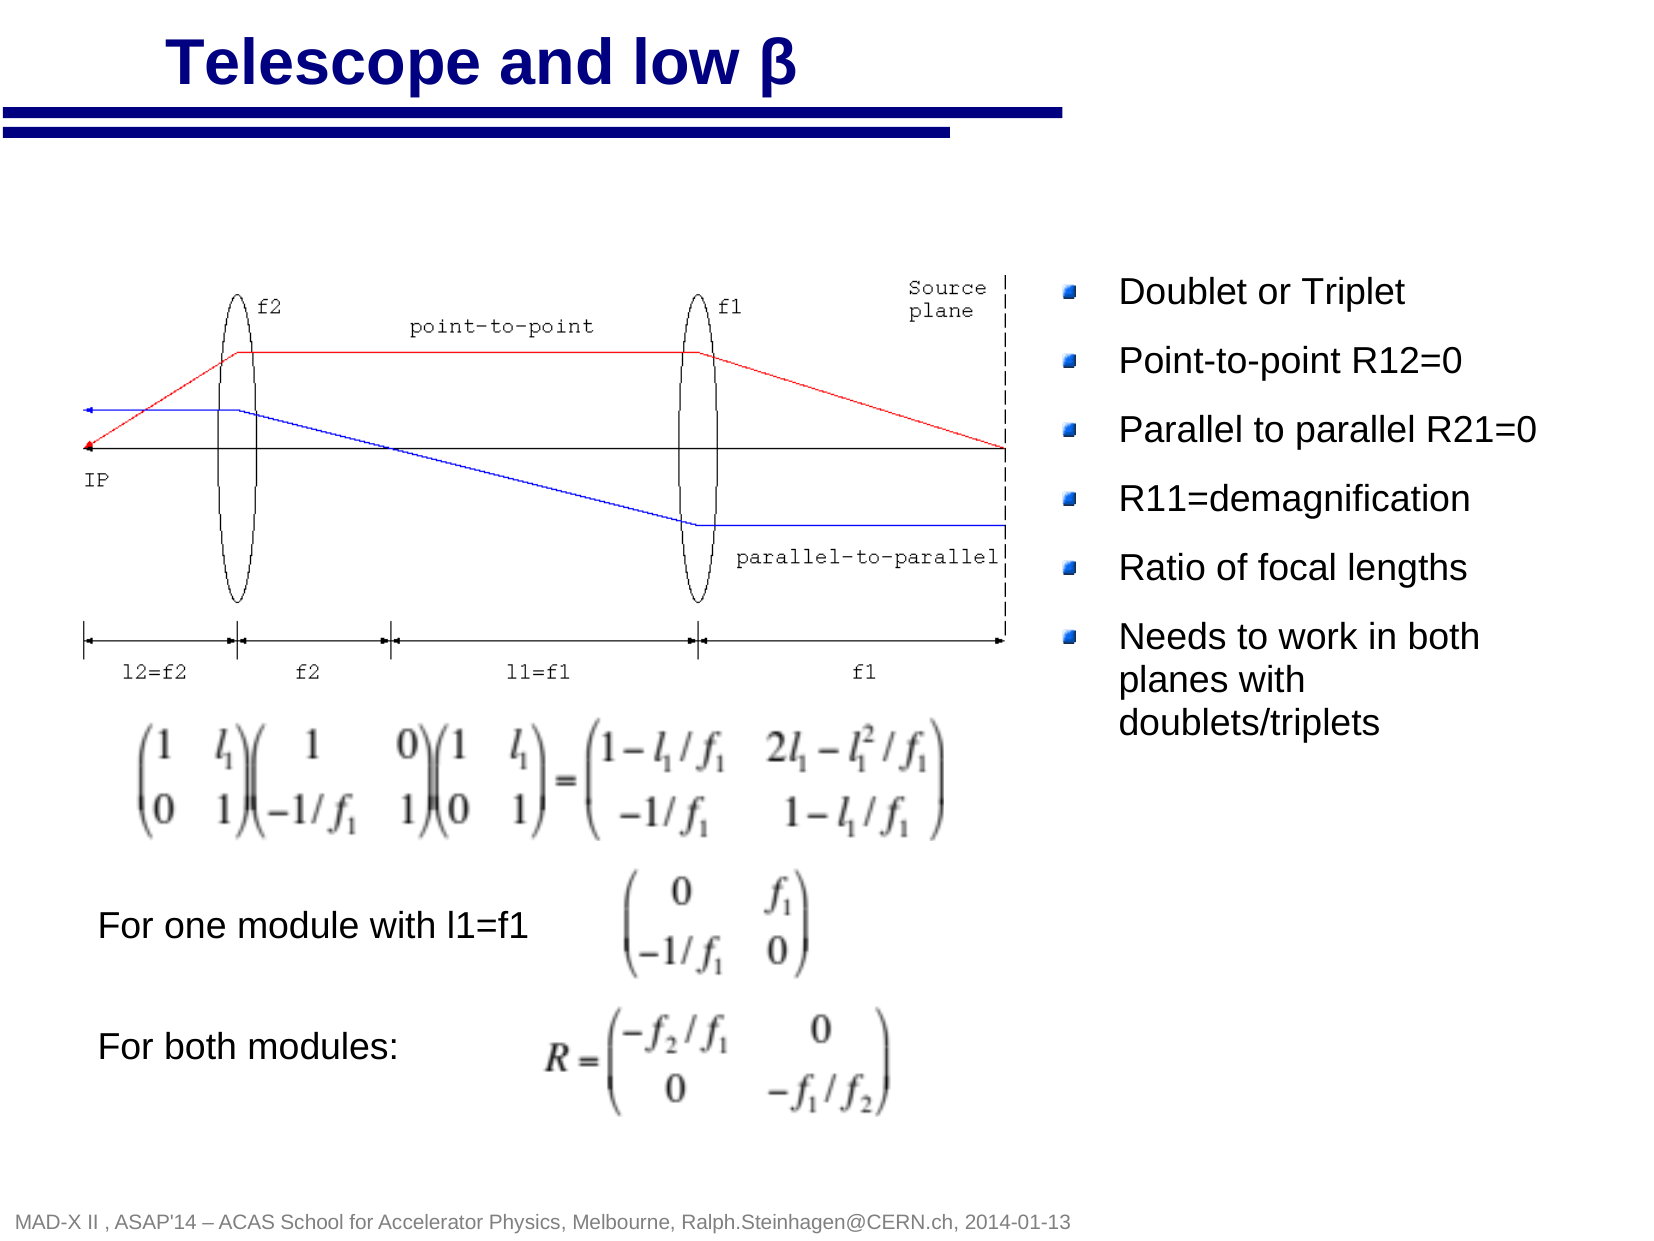

Telescope and low β
# Doublet or Triplet
Point-to-point R12=0
Parallel to parallel R21=0
R11=demagnification
Ratio of focal lengths
Needs to work in both planes with doublets/triplets
For one module with l1=f1
For both modules: